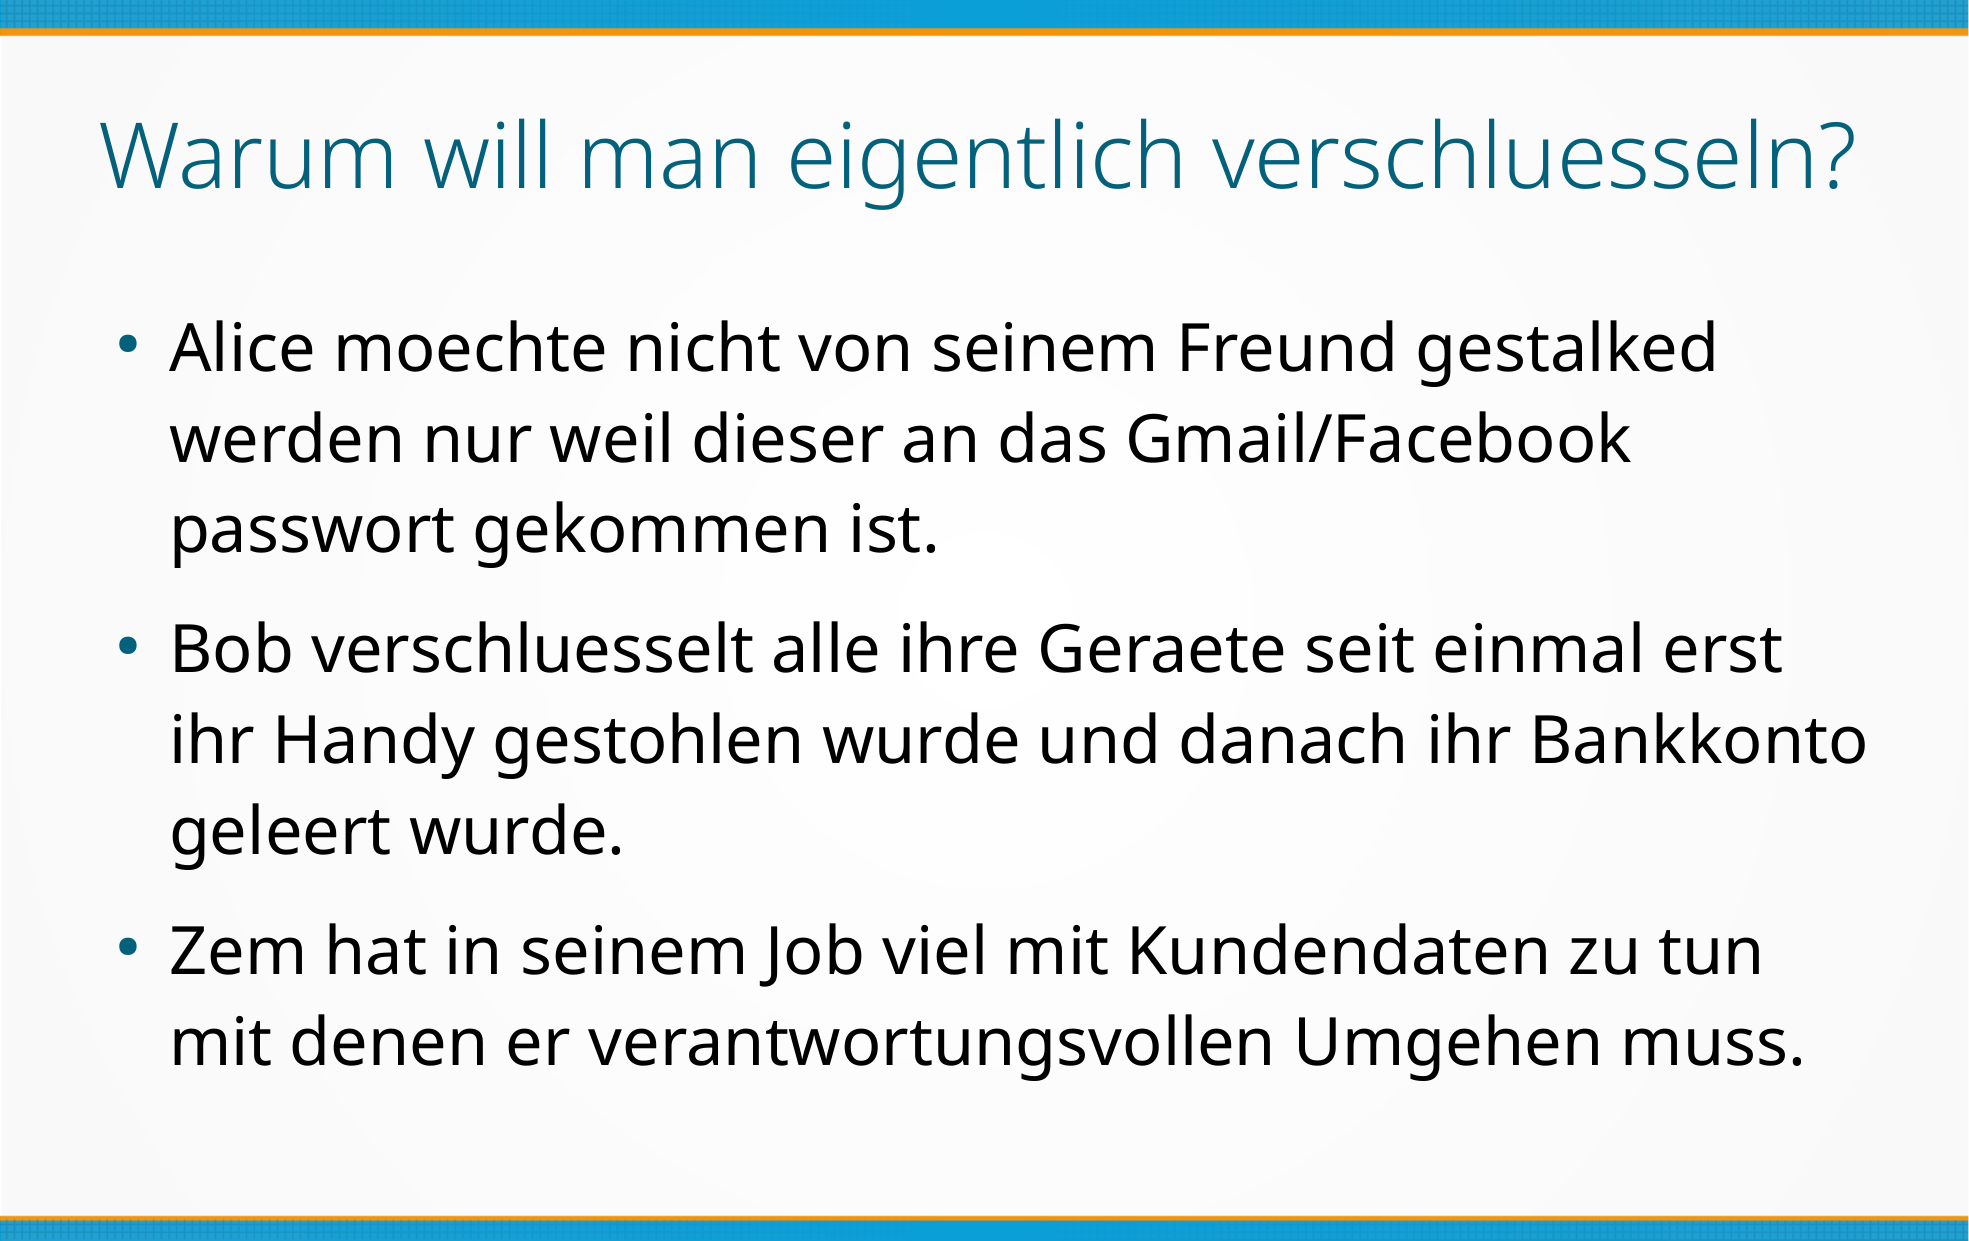

# Warum will man eigentlich verschluesseln?
Alice moechte nicht von seinem Freund gestalked werden nur weil dieser an das Gmail/Facebook passwort gekommen ist.
Bob verschluesselt alle ihre Geraete seit einmal erst ihr Handy gestohlen wurde und danach ihr Bankkonto geleert wurde.
Zem hat in seinem Job viel mit Kundendaten zu tun mit denen er verantwortungsvollen Umgehen muss.